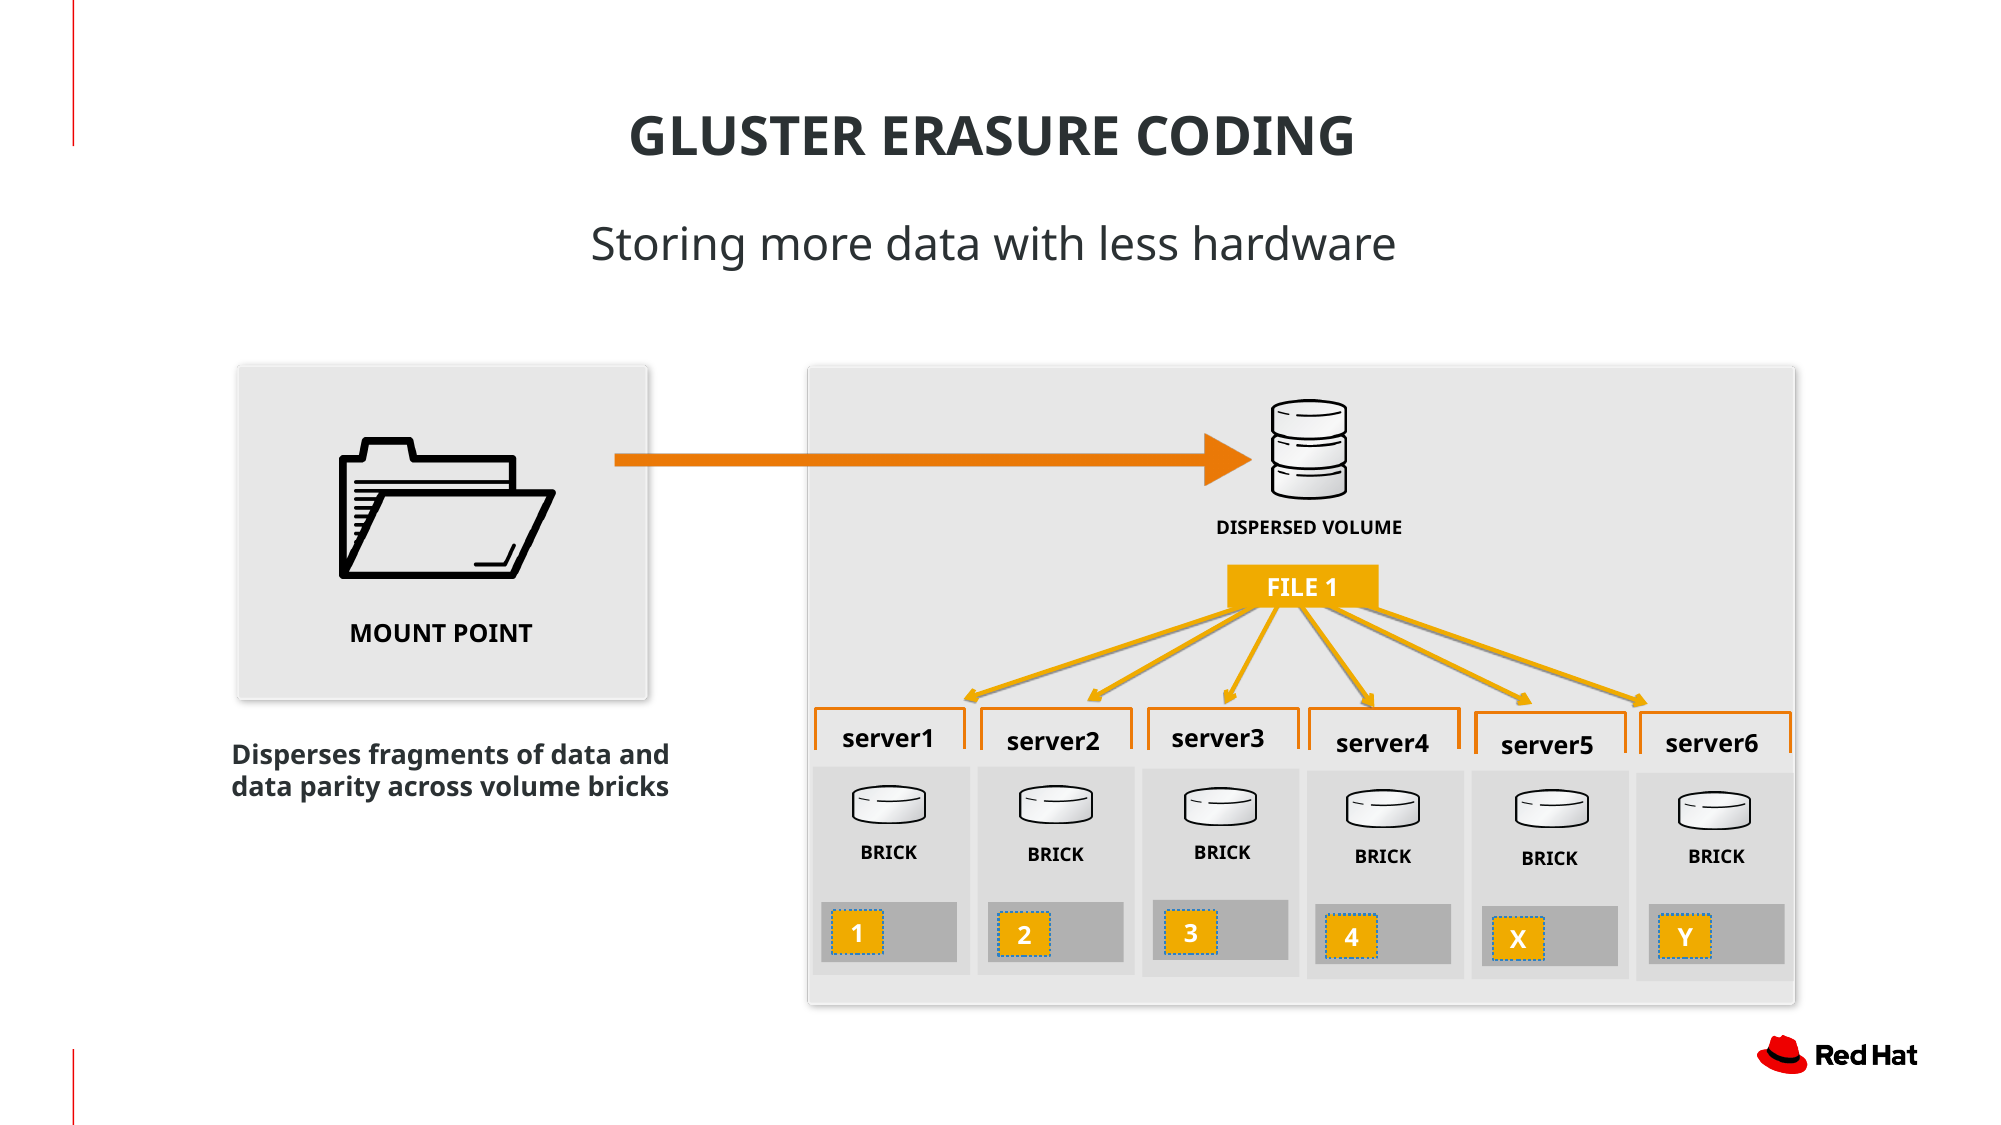

GLUSTER ERASURE CODING
# Storing more data with less hardware
DISPERSED VOLUME
FILE 1
MOUNT POINT
server1
server3
server2
Disperses fragments of data and data parity across volume bricks
server4
server6
server5
BRICK
BRICK
BRICK
BRICK
BRICK
BRICK
1
3
2
4
Y
X